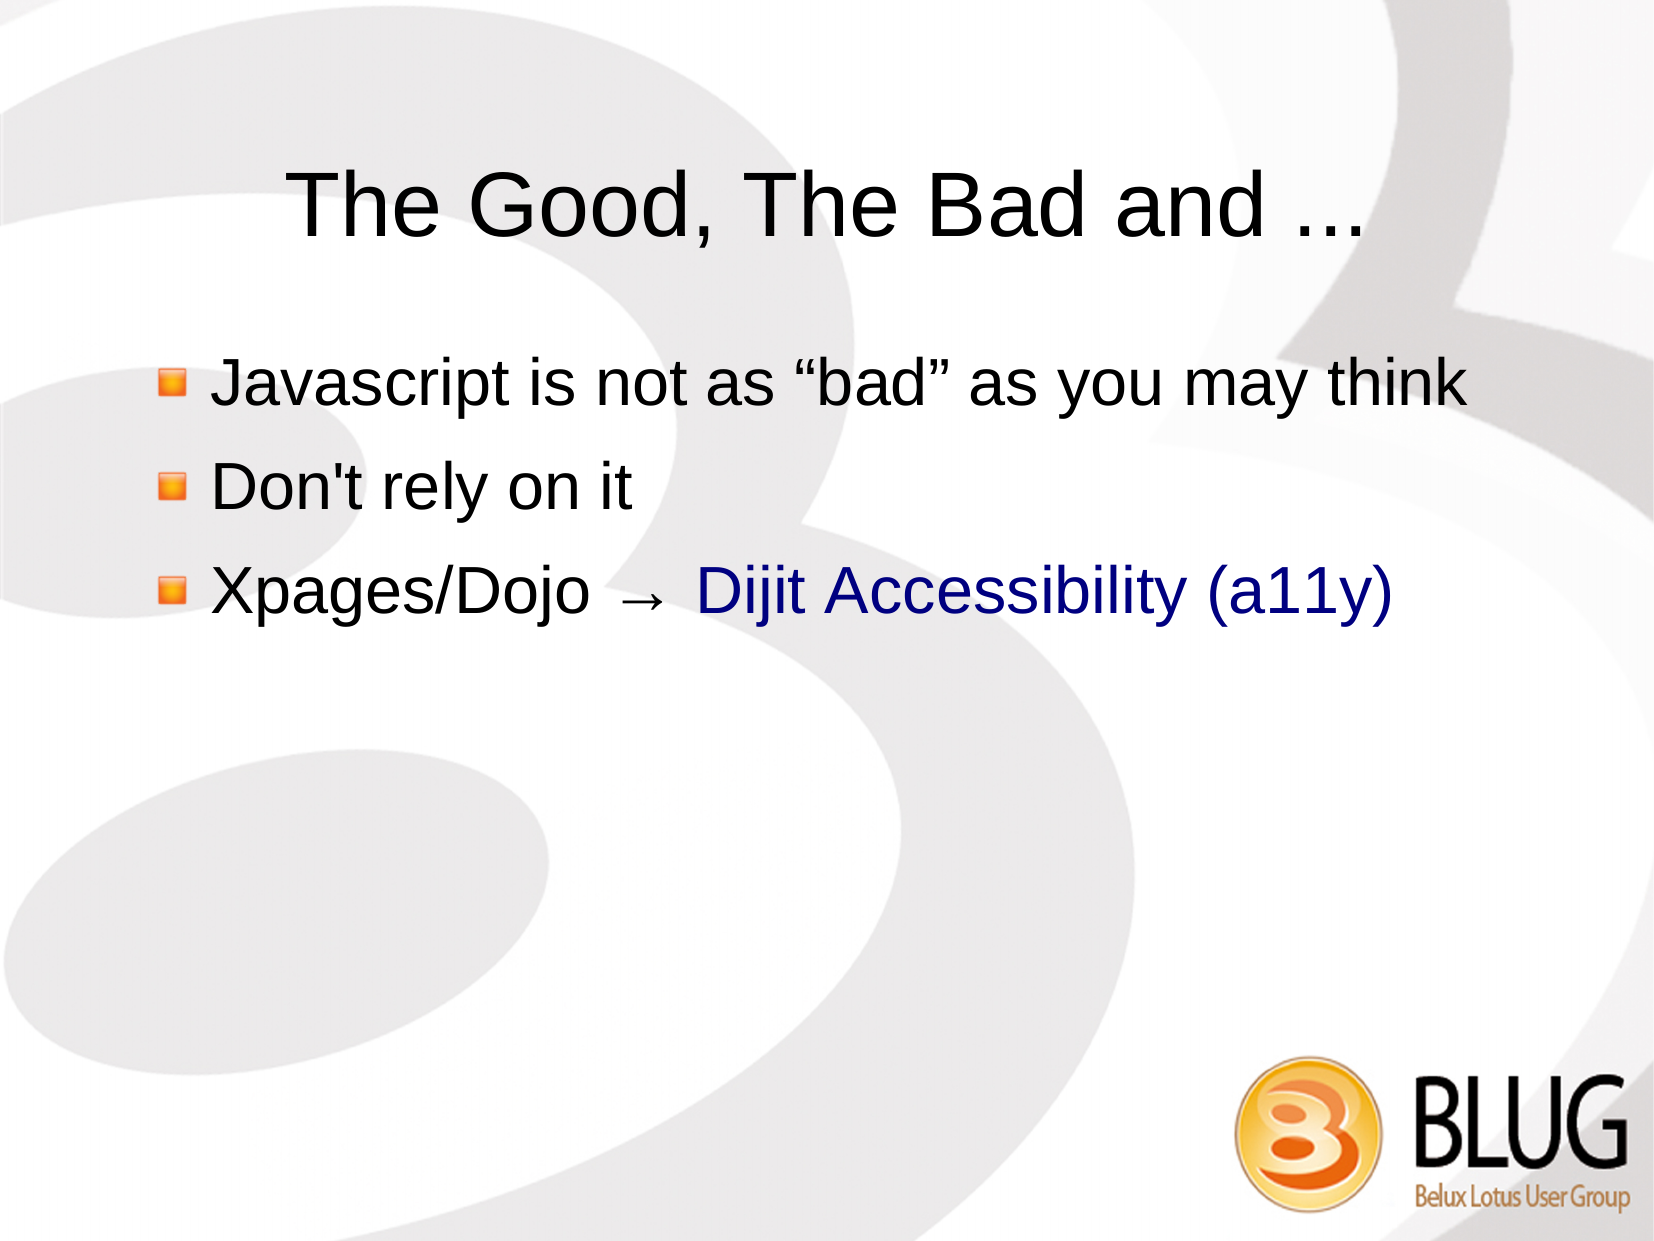

# The Good, The Bad and ...
Javascript is not as “bad” as you may think
Don't rely on it
Xpages/Dojo → Dijit Accessibility (a11y)